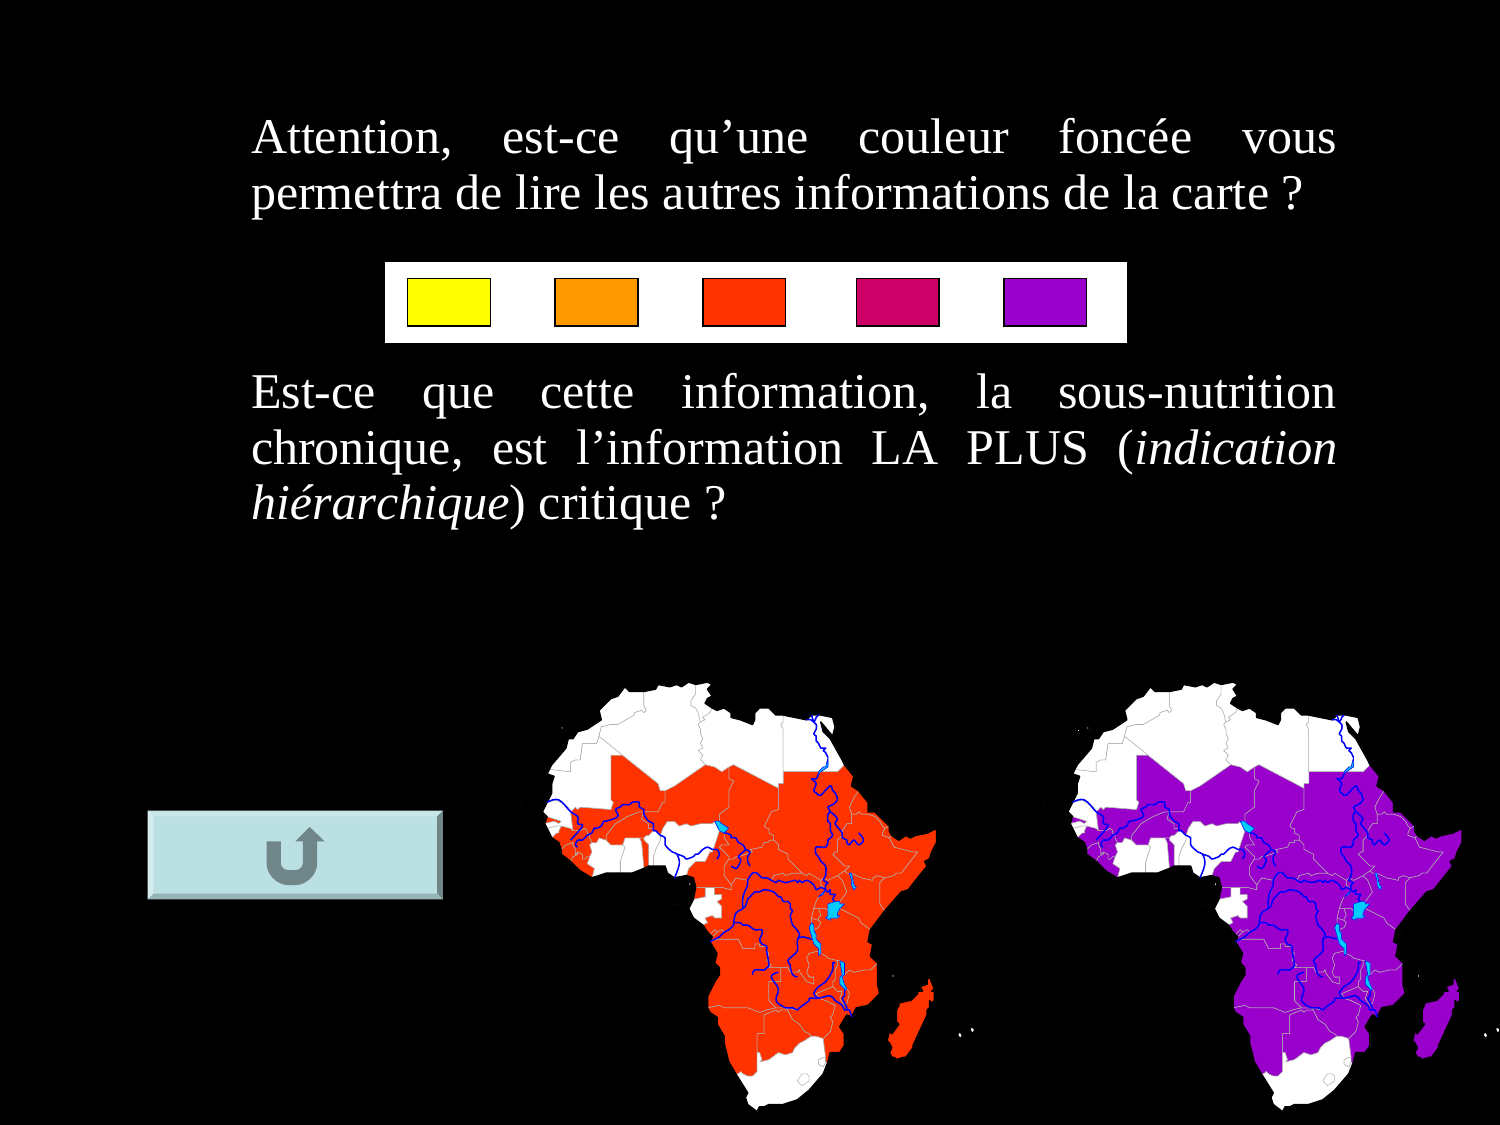

Attention, est-ce qu’une couleur foncée vous permettra de lire les autres informations de la carte ?
Est-ce que cette information, la sous-nutrition chronique, est l’information LA PLUS (indication hiérarchique) critique ?